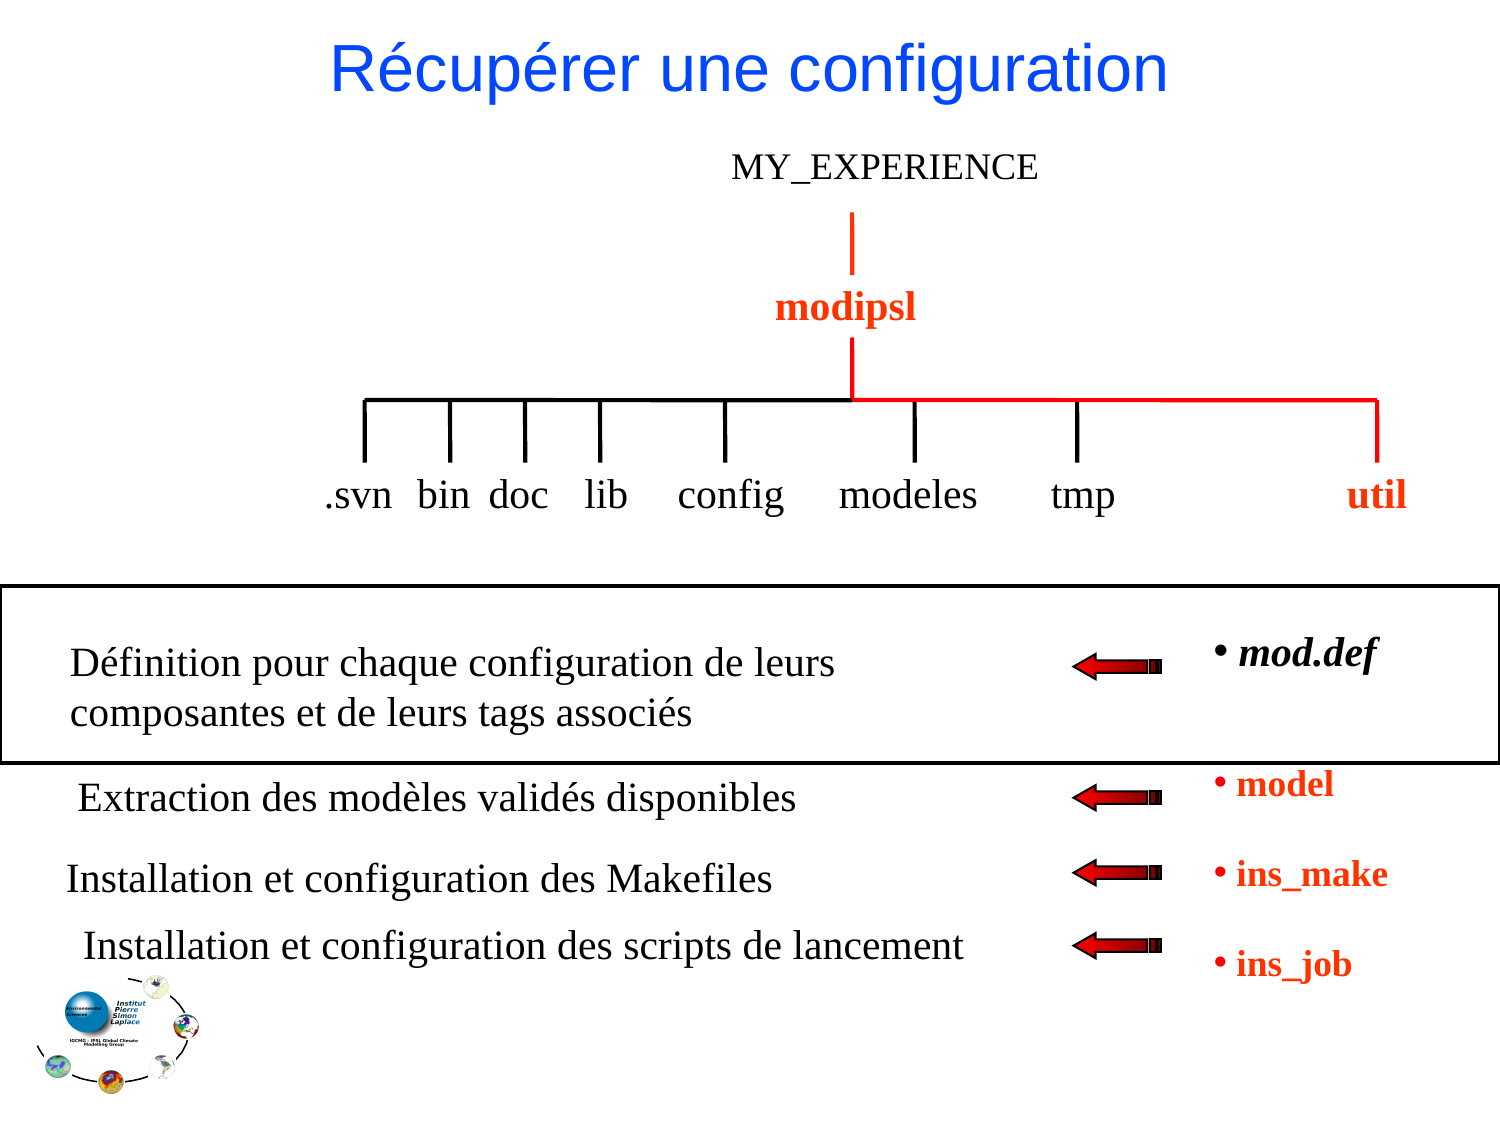

# Récupérer une configuration
MY_EXPERIENCE
modipsl
bin
.svn
doc
lib
config
modeles
tmp
util
 mod.def
Définition pour chaque configuration de leurs
composantes et de leurs tags associés
 model
 ins_make
 ins_job
Extraction des modèles validés disponibles
Installation et configuration des Makefiles
Installation et configuration des scripts de lancement